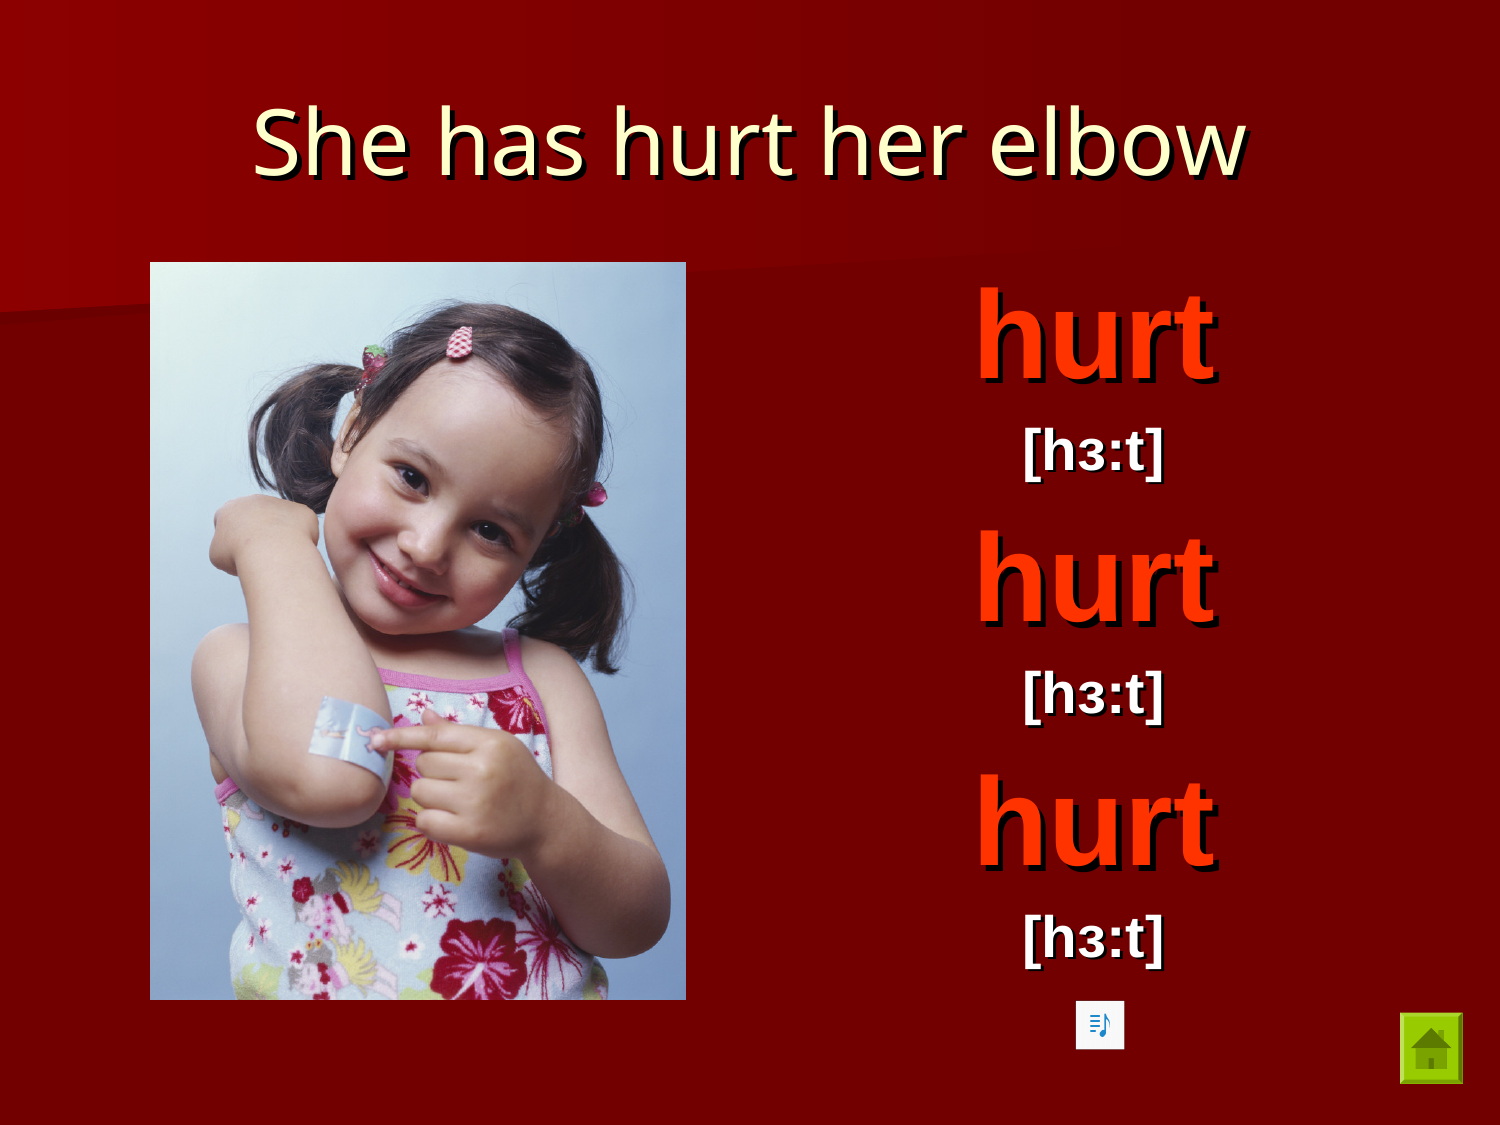

# She has hurt her elbow
hurt
[hɜ:t]
hurt
[hɜ:t]
hurt
[hɜ:t]